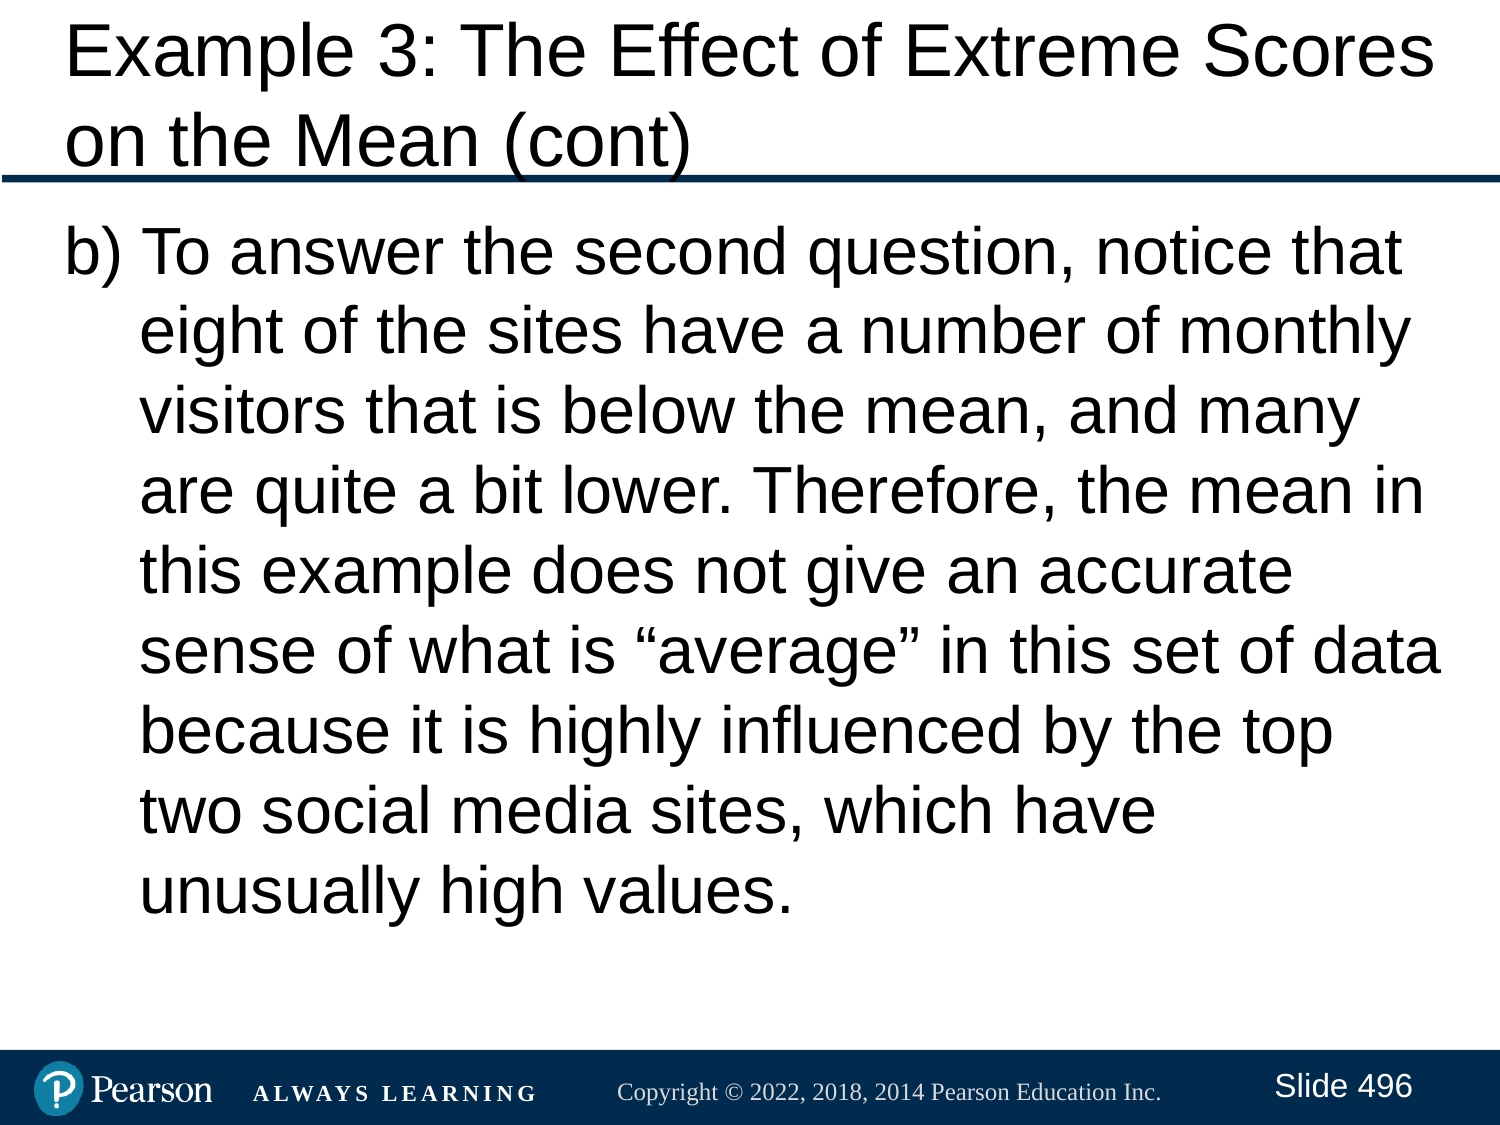

# Example 3: The Effect of Extreme Scores on the Mean (cont)
b) To answer the second question, notice that eight of the sites have a number of monthly visitors that is below the mean, and many are quite a bit lower. Therefore, the mean in this example does not give an accurate sense of what is “average” in this set of data because it is highly influenced by the top two social media sites, which have unusually high values.